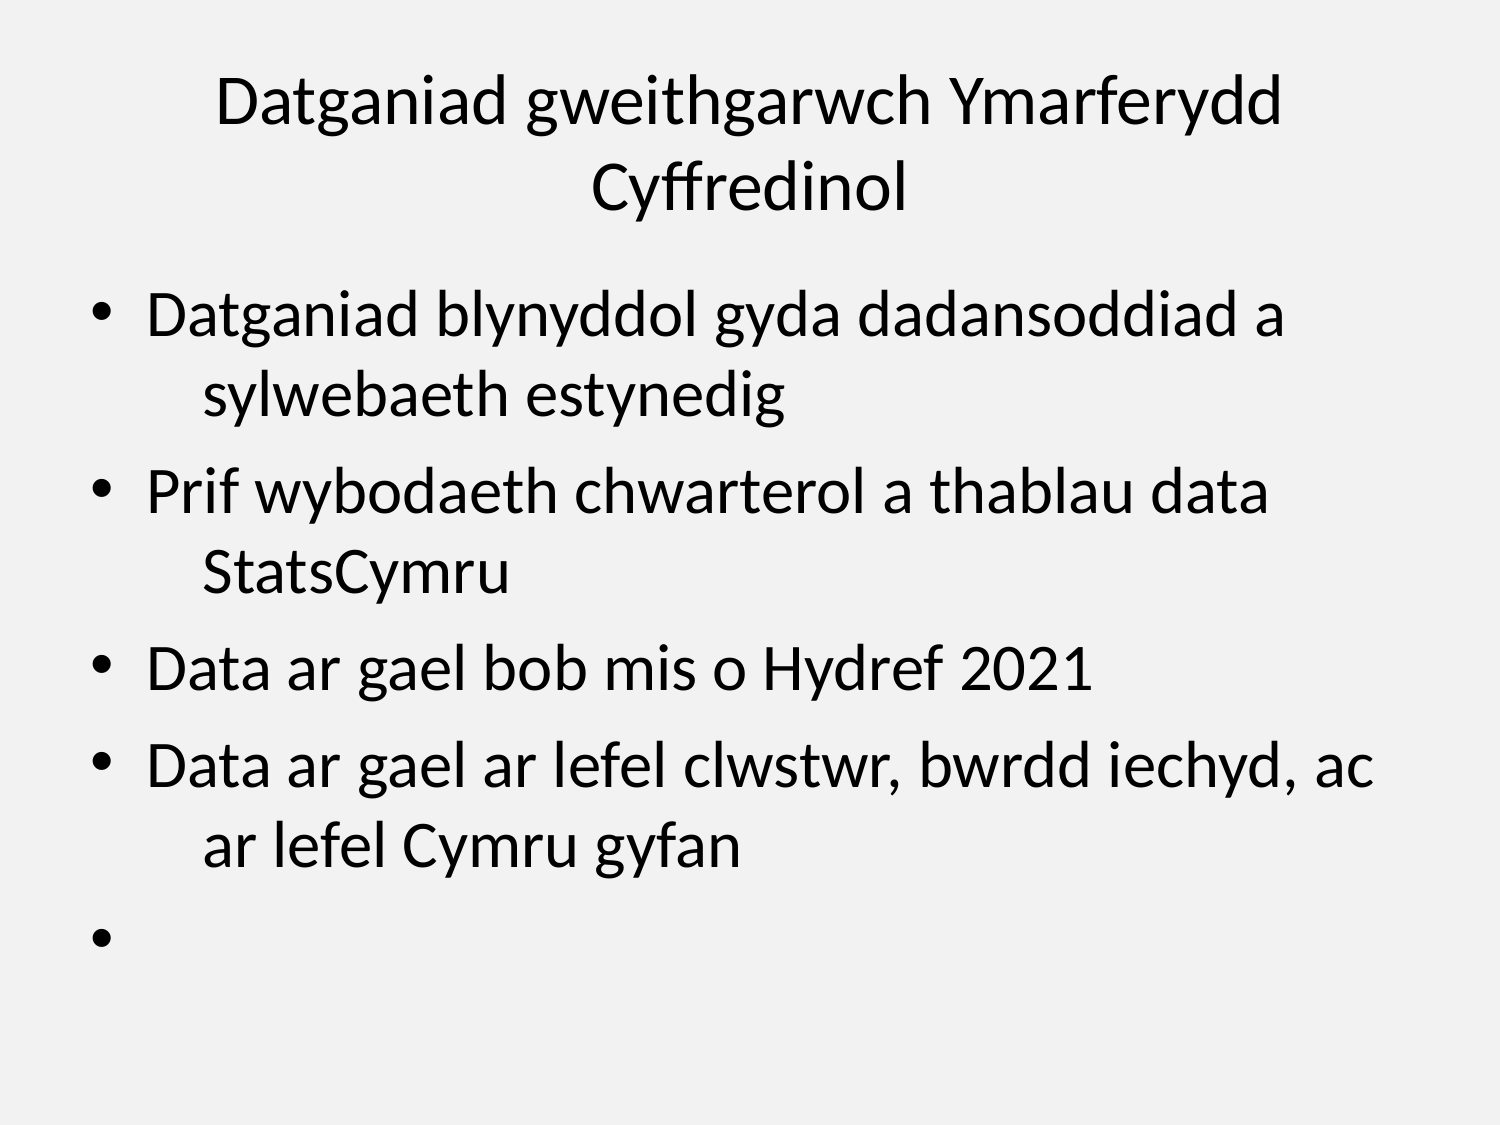

Datganiad gweithgarwch Ymarferydd Cyffredinol
# Datganiad blynyddol gyda dadansoddiad a sylwebaeth estynedig
Prif wybodaeth chwarterol a thablau data StatsCymru
Data ar gael bob mis o Hydref 2021
Data ar gael ar lefel clwstwr, bwrdd iechyd, ac ar lefel Cymru gyfan